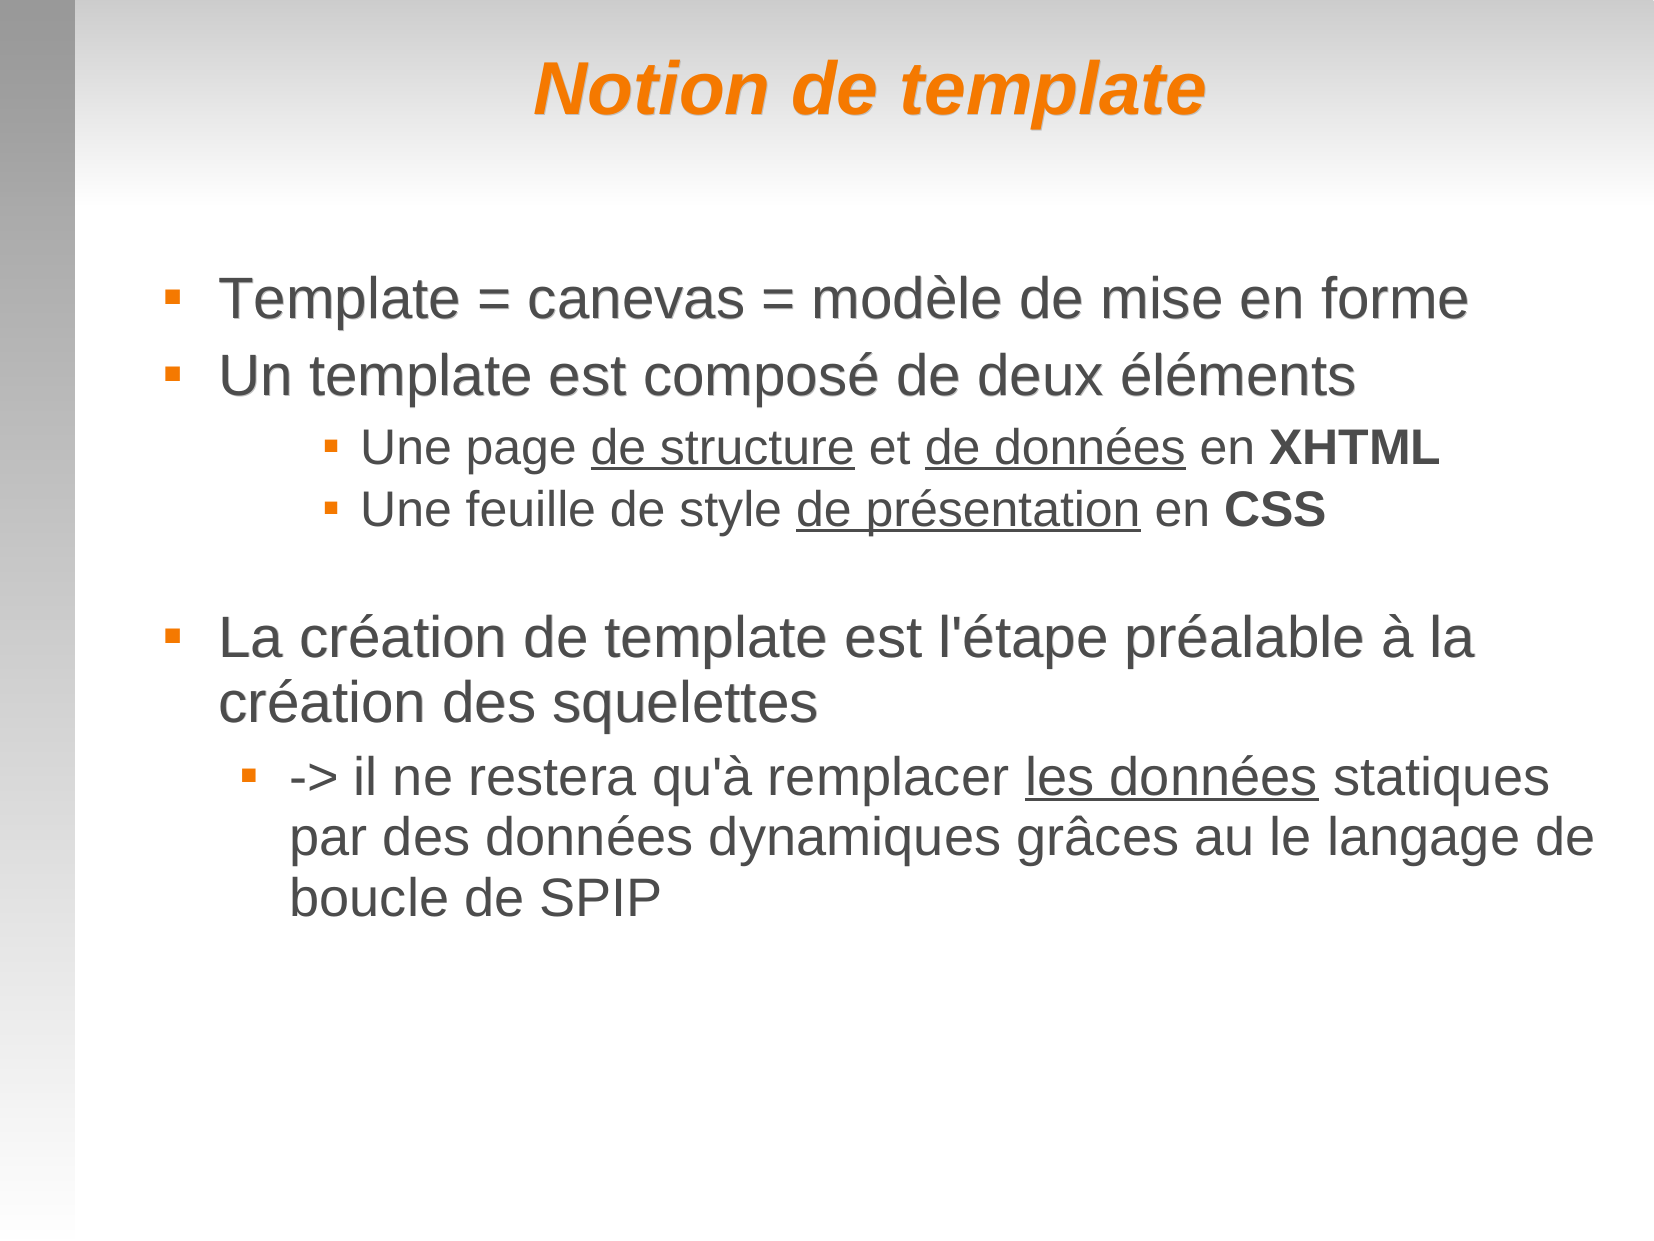

# Notion de template
Template = canevas = modèle de mise en forme
Un template est composé de deux éléments
Une page de structure et de données en XHTML
Une feuille de style de présentation en CSS
La création de template est l'étape préalable à la création des squelettes
-> il ne restera qu'à remplacer les données statiques par des données dynamiques grâces au le langage de boucle de SPIP